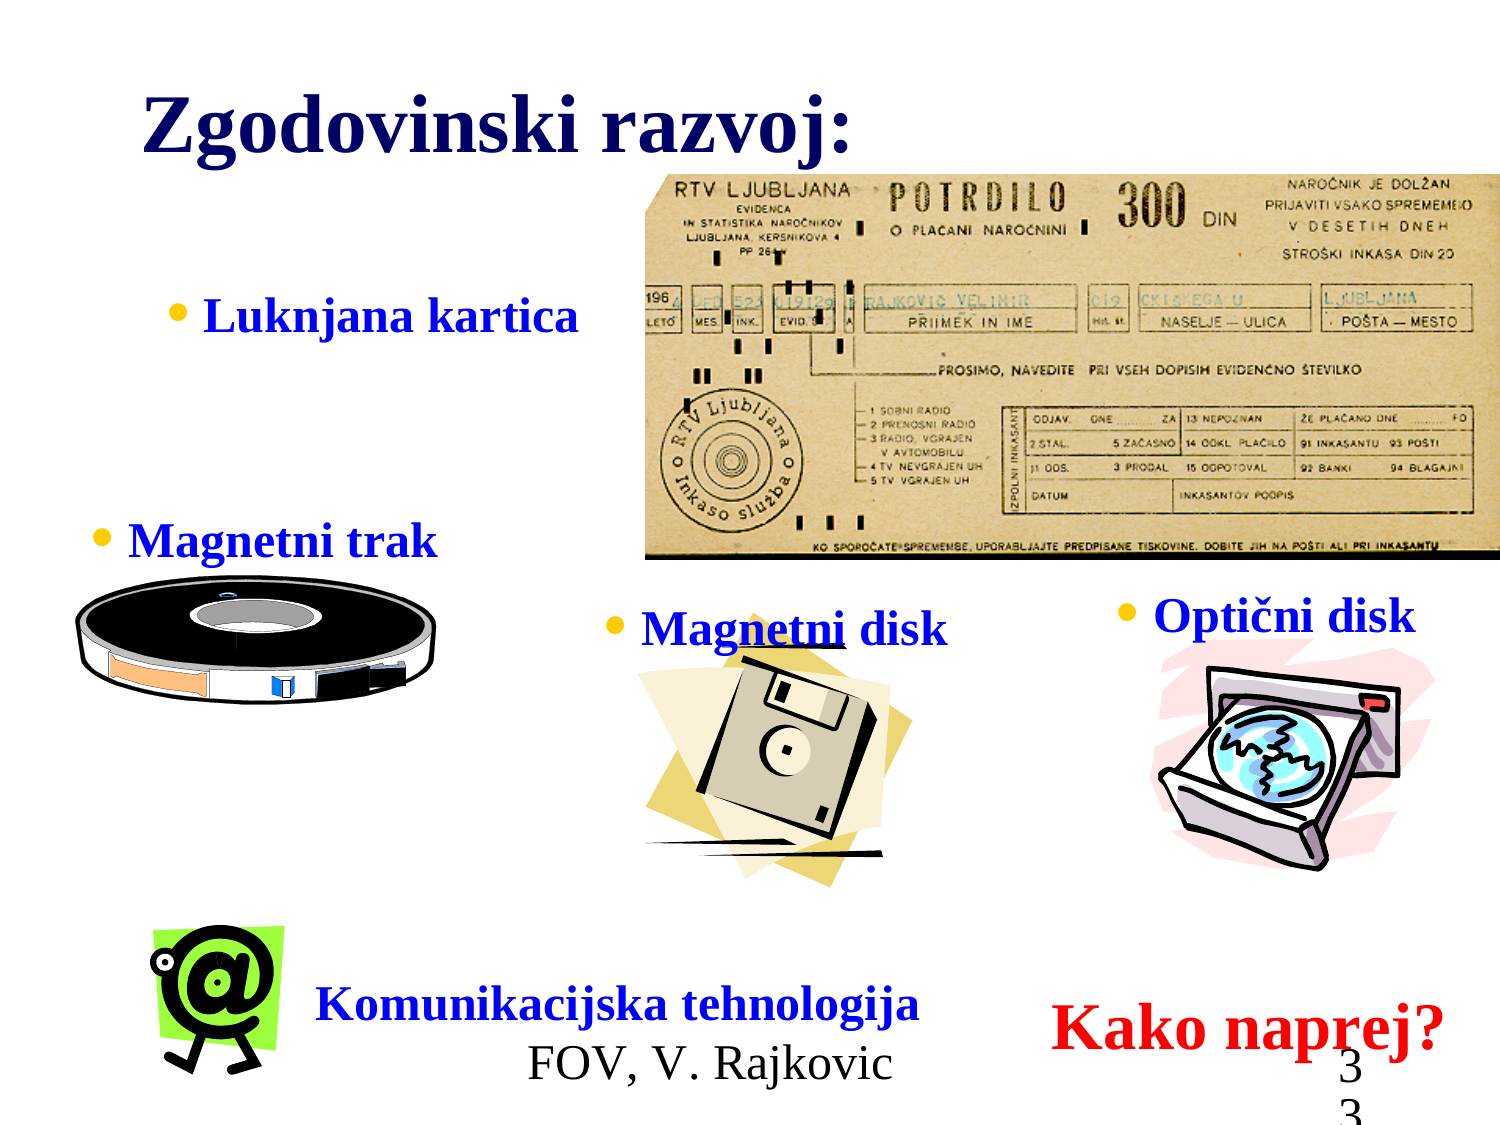

Zgodovinski razvoj:
 Luknjana kartica
 Magnetni trak
 Optični disk
 Magnetni disk
 Komunikacijska tehnologija
Kako naprej?
FOV, V. Rajkovic
33